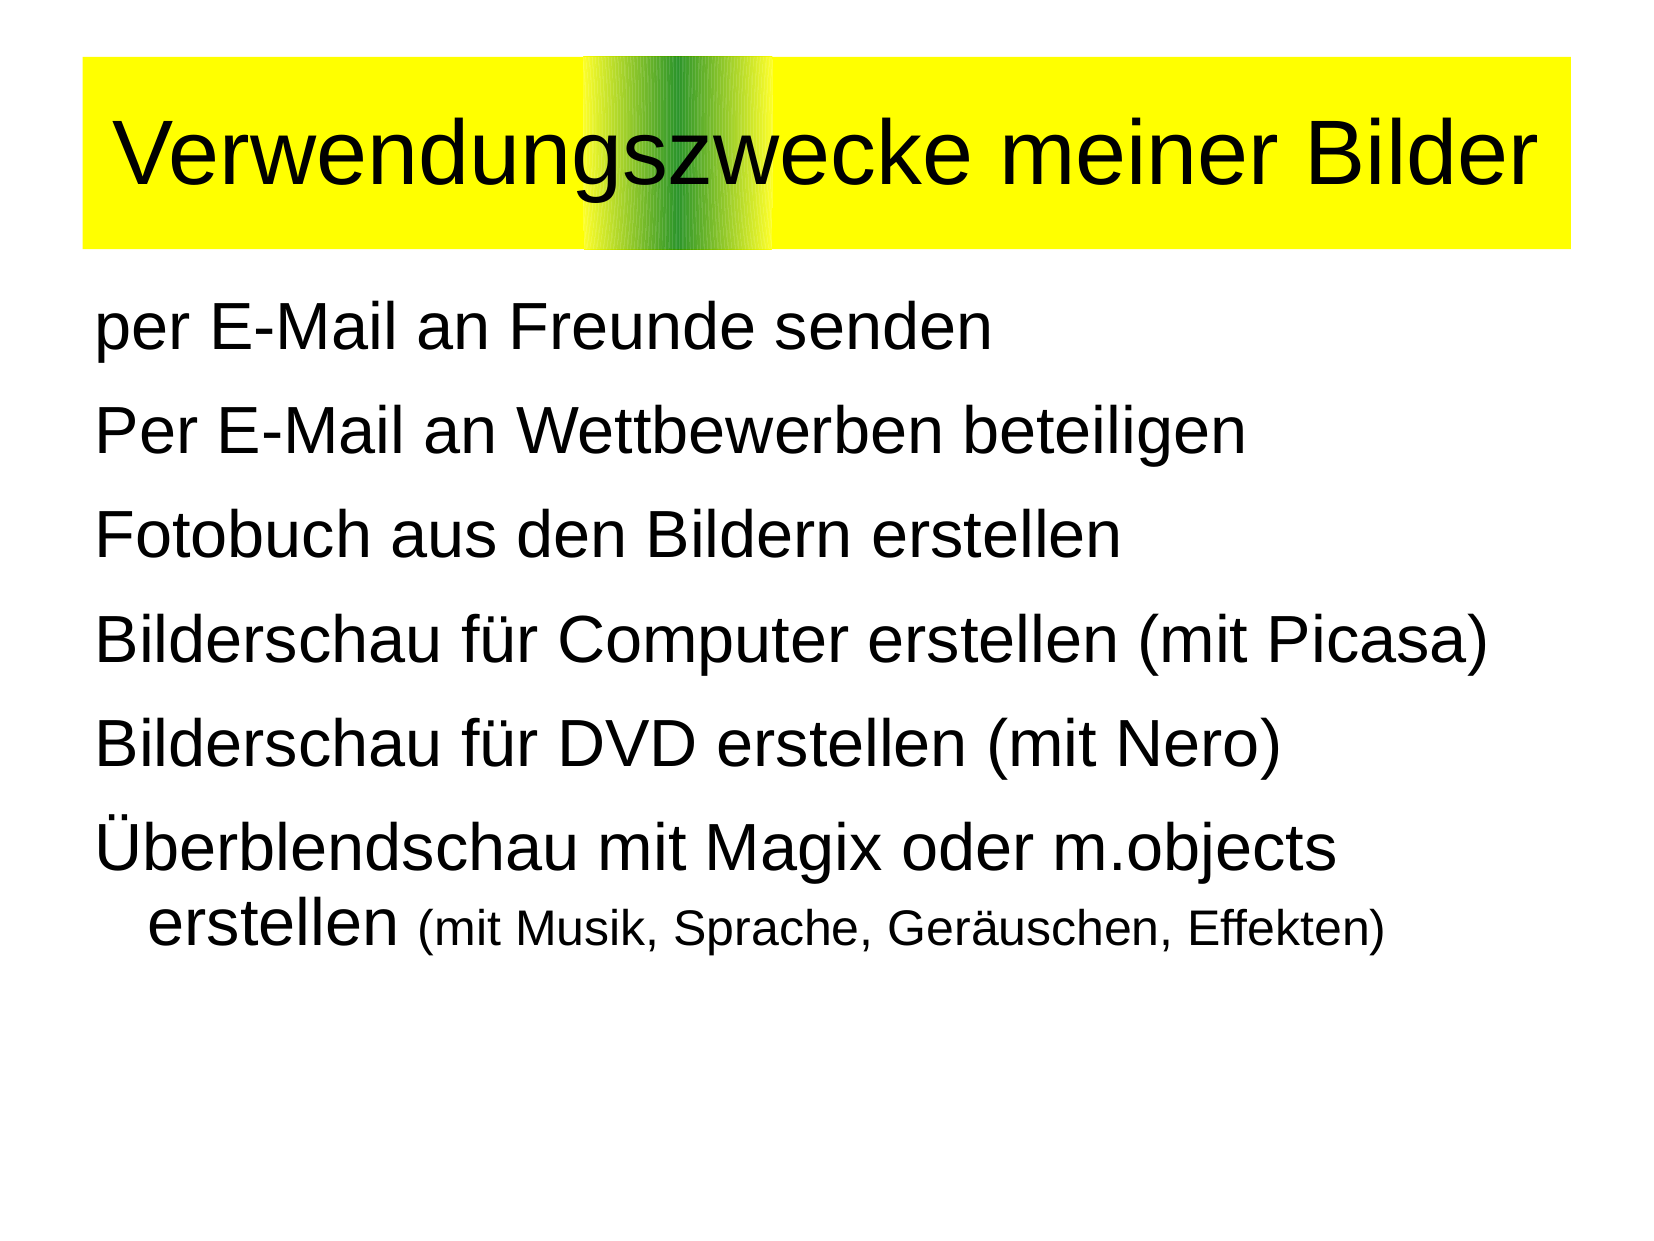

# Verwendungszwecke meiner Bilder
per E-Mail an Freunde senden
Per E-Mail an Wettbewerben beteiligen
Fotobuch aus den Bildern erstellen
Bilderschau für Computer erstellen (mit Picasa)
Bilderschau für DVD erstellen (mit Nero)
Überblendschau mit Magix oder m.objects erstellen (mit Musik, Sprache, Geräuschen, Effekten)